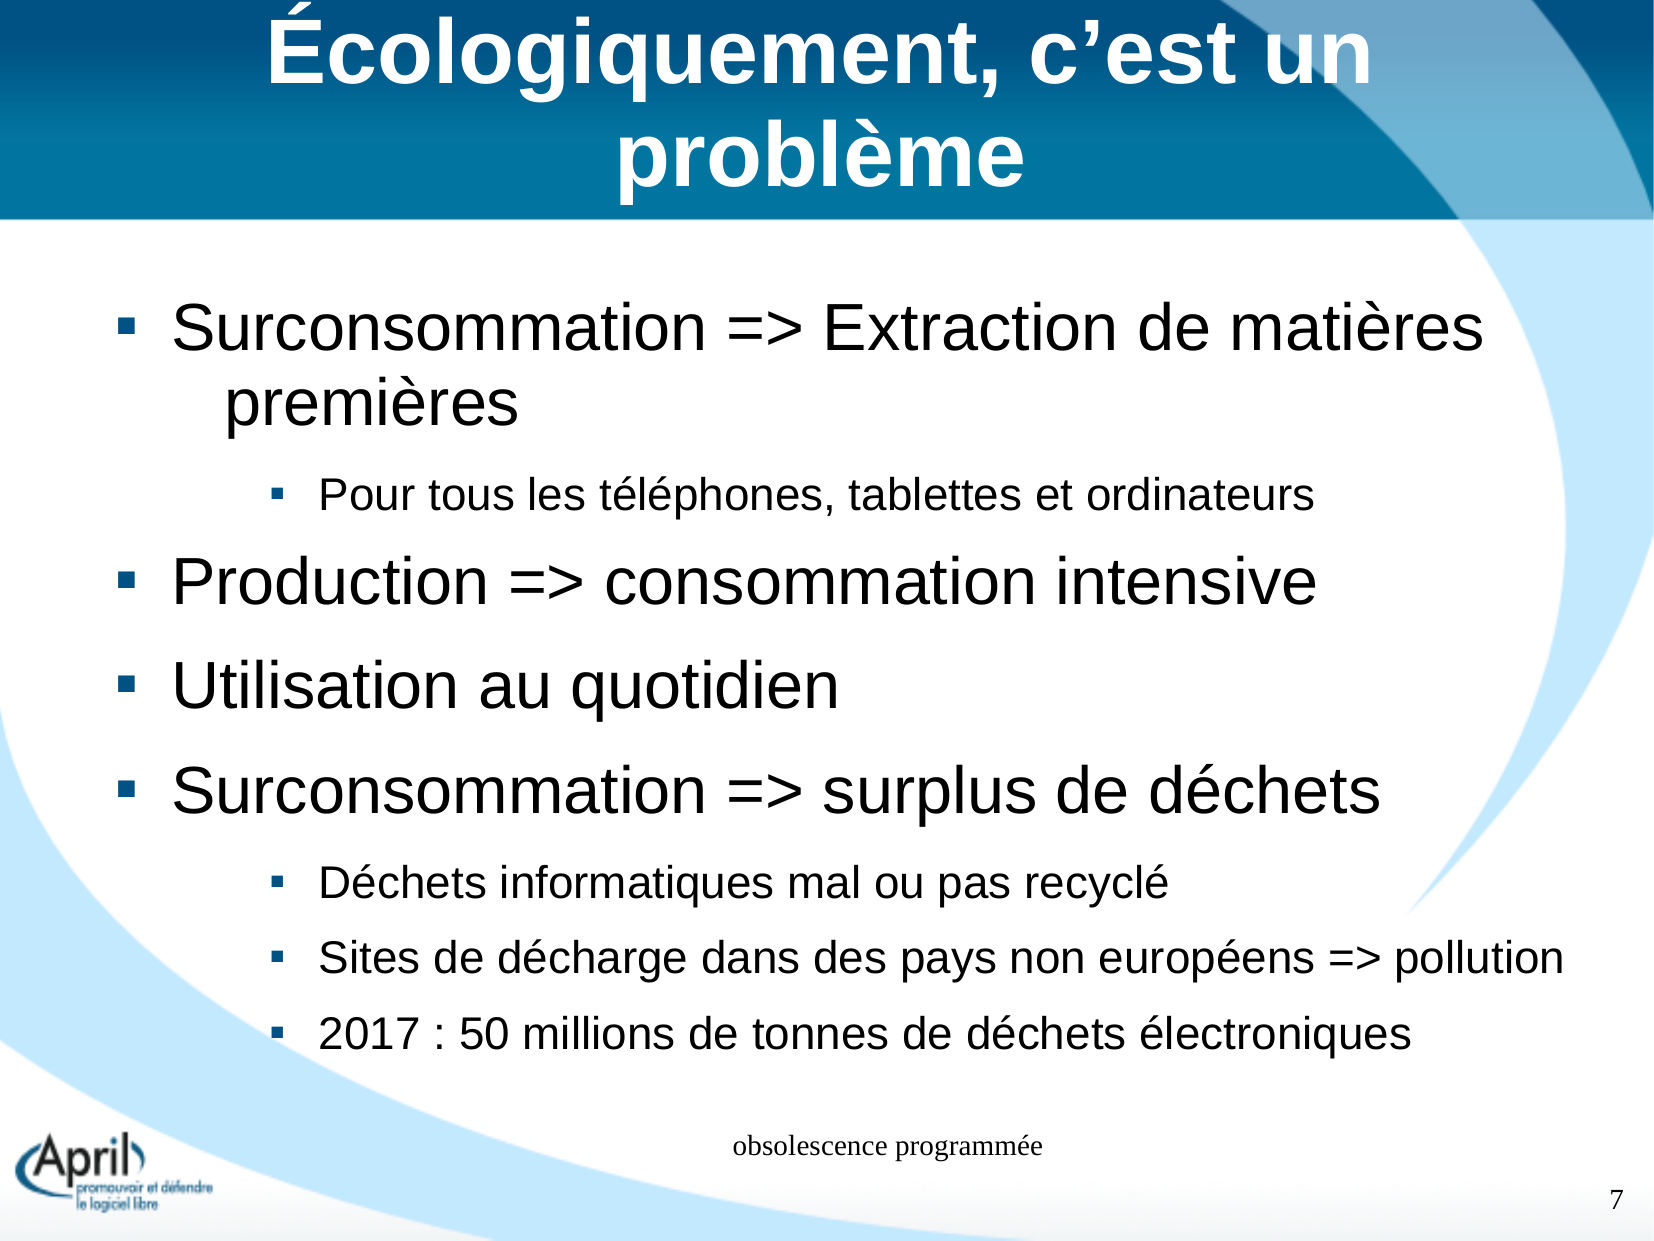

# Écologiquement, c’est un problème
Surconsommation => Extraction de matières premières
Pour tous les téléphones, tablettes et ordinateurs
Production => consommation intensive
Utilisation au quotidien
Surconsommation => surplus de déchets
Déchets informatiques mal ou pas recyclé
Sites de décharge dans des pays non européens => pollution
2017 : 50 millions de tonnes de déchets électroniques
obsolescence programmée
7